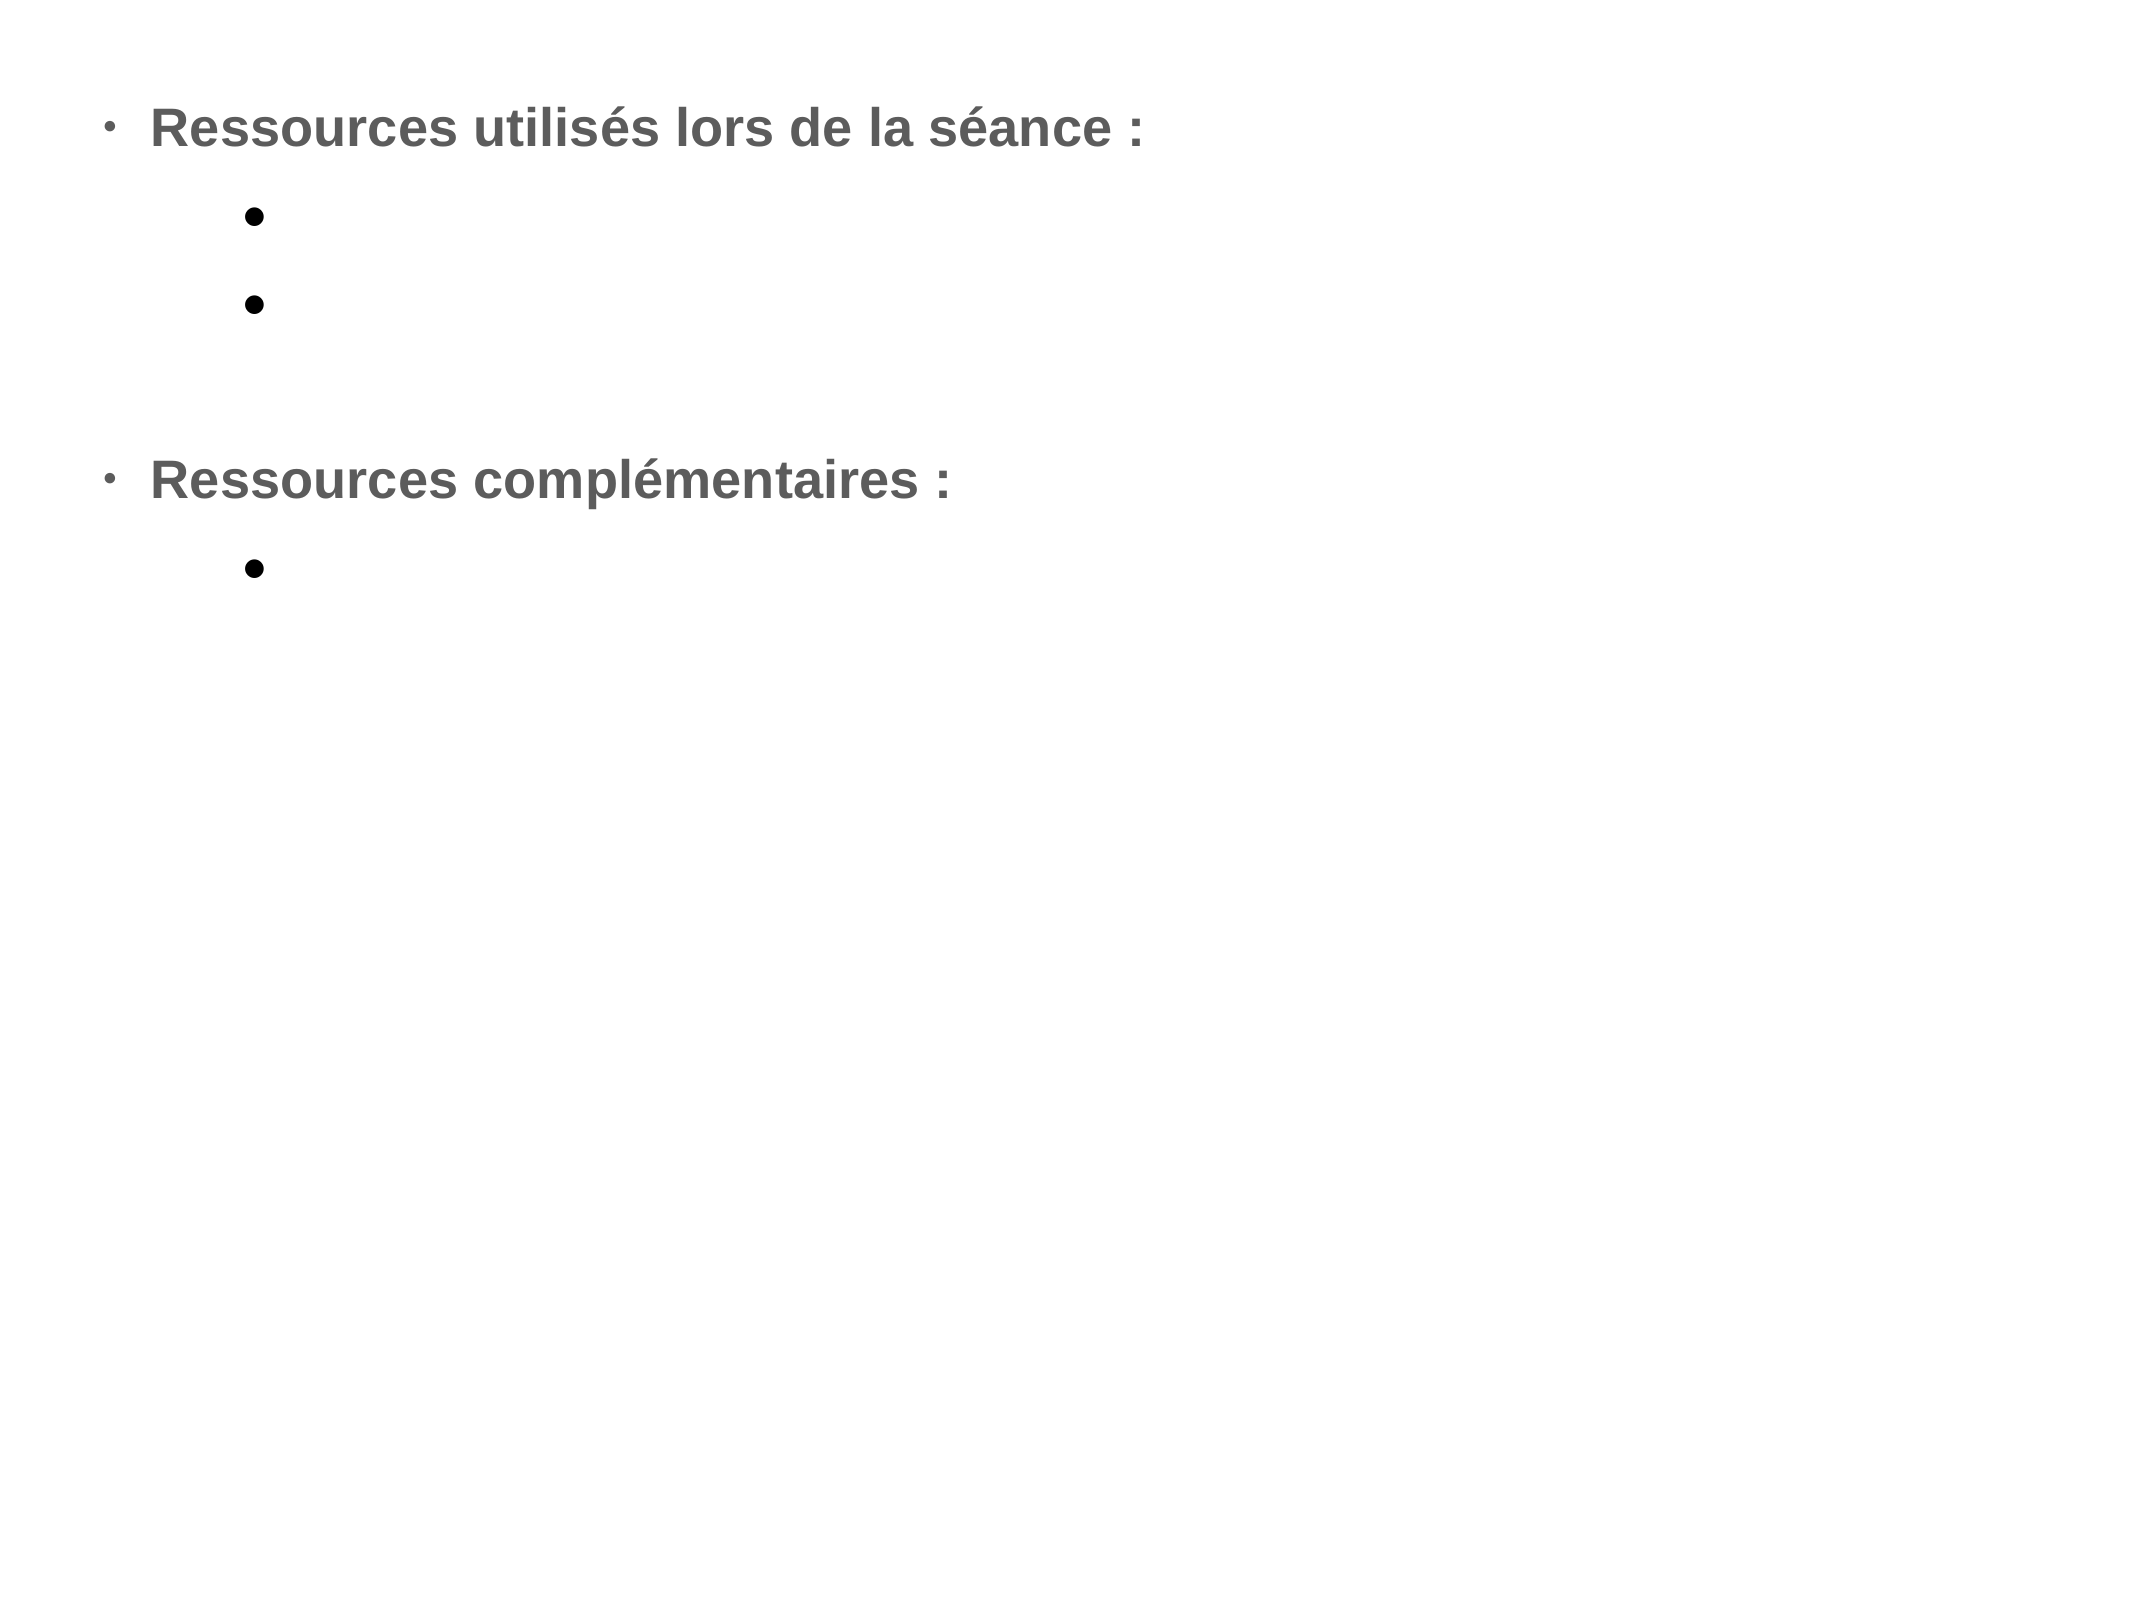

Ressources utilisés lors de la séance :
Ressources complémentaires :